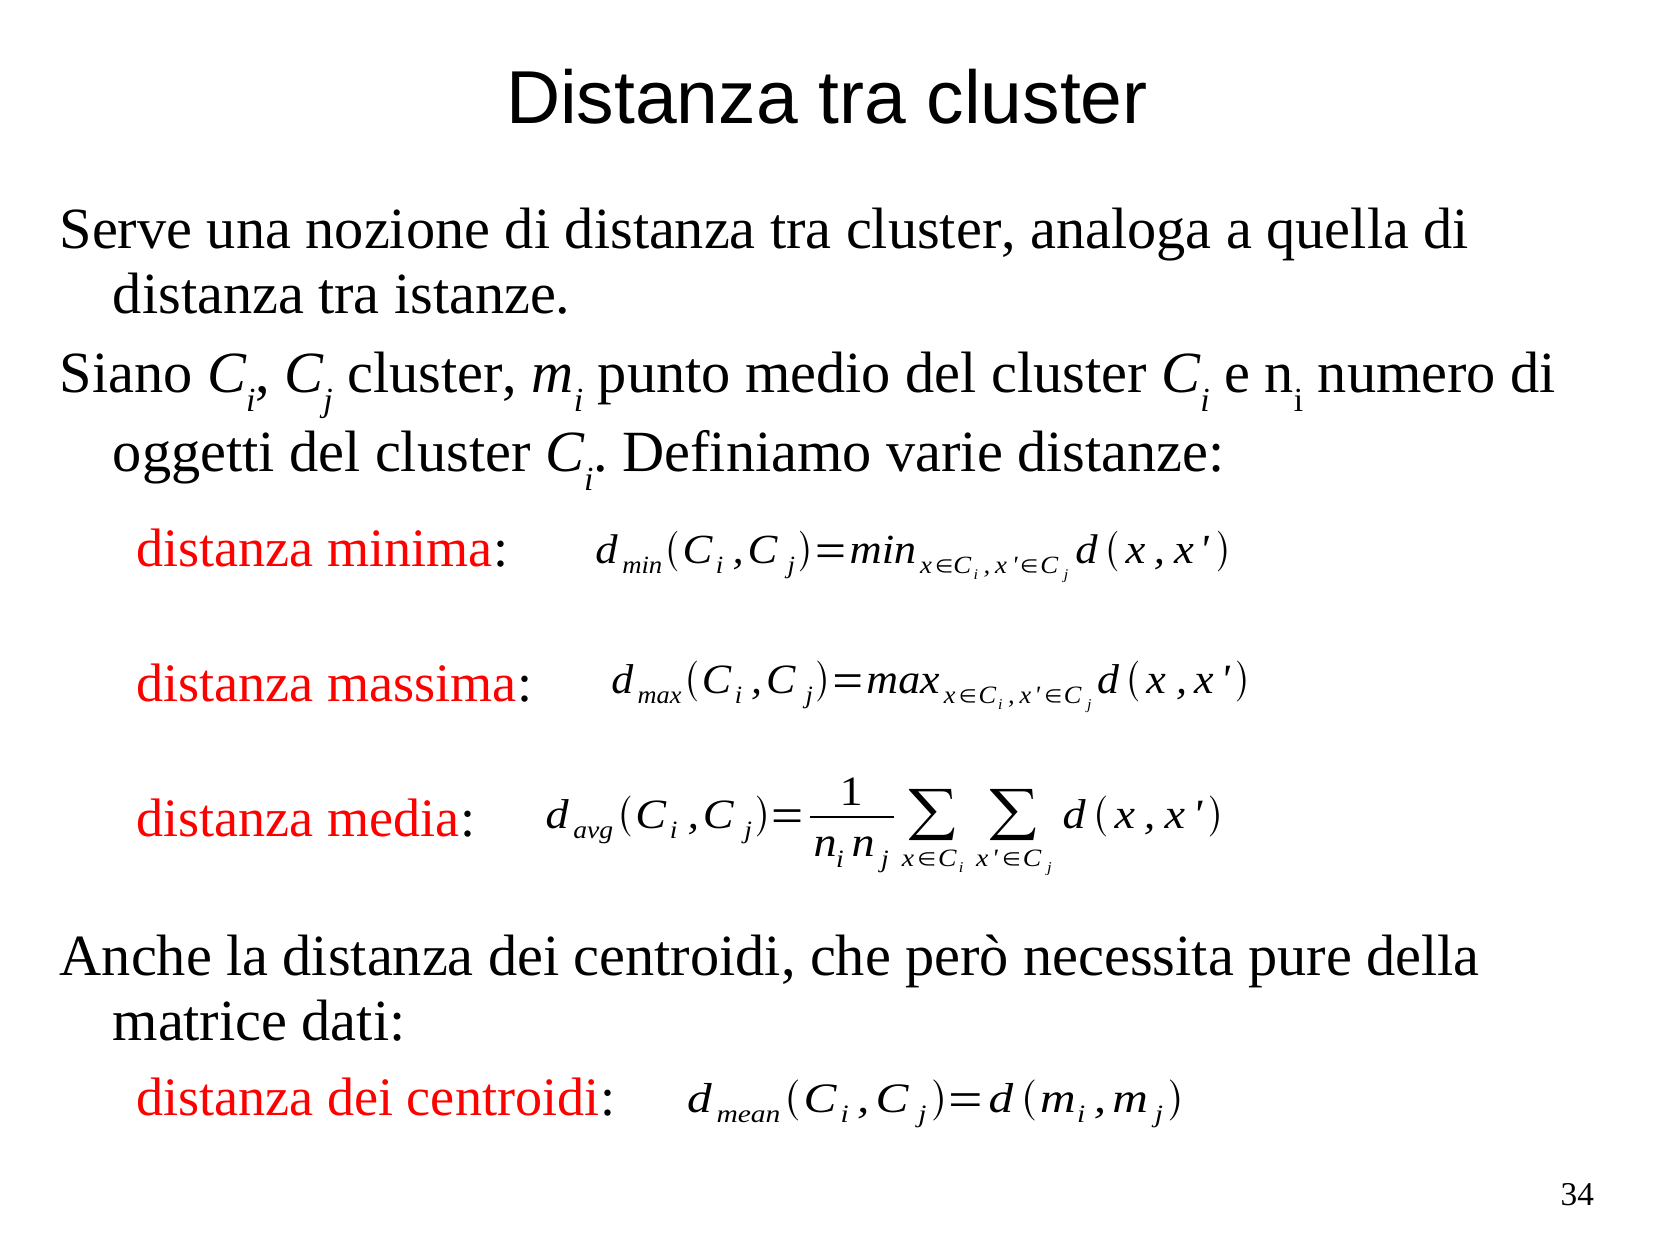

# Distanza tra cluster
Serve una nozione di distanza tra cluster, analoga a quella di distanza tra istanze.
Siano Ci, Cj cluster, mi punto medio del cluster Ci e ni numero di oggetti del cluster Ci. Definiamo varie distanze:
distanza minima:
distanza massima:
distanza media:
Anche la distanza dei centroidi, che però necessita pure della matrice dati:
distanza dei centroidi: